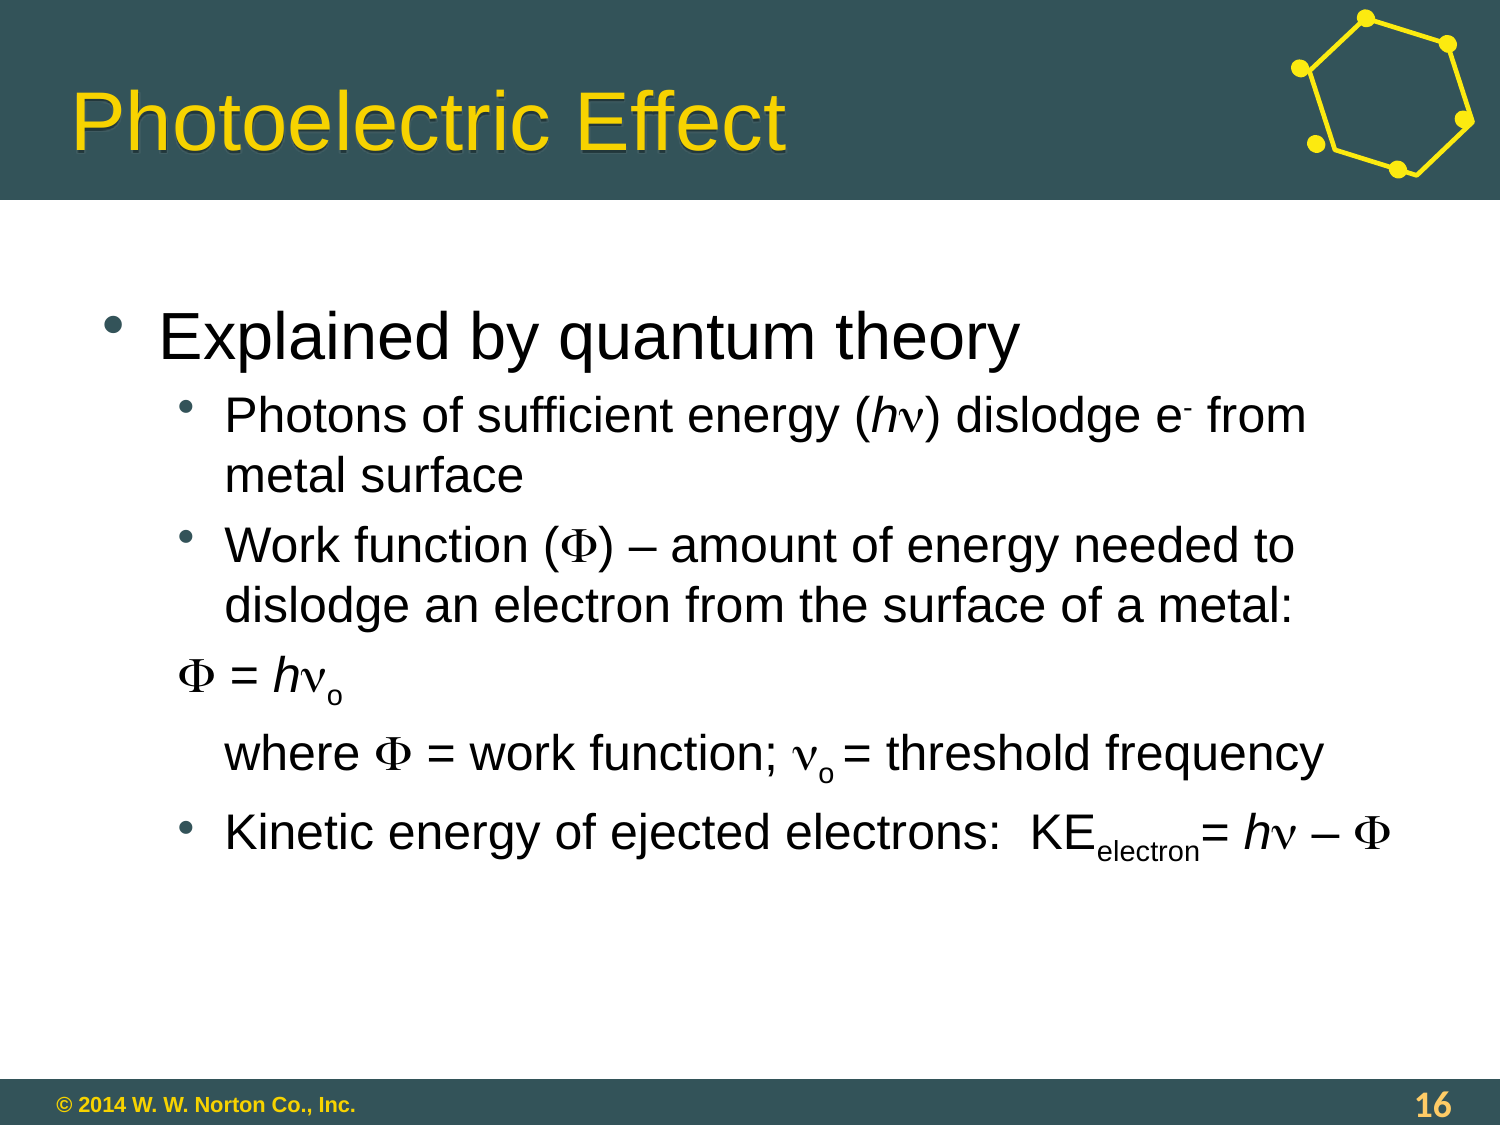

Photoelectric Effect
# Explained by quantum theory
Photons of sufficient energy (h) dislodge e- from metal surface
Work function () – amount of energy needed to dislodge an electron from the surface of a metal:
 = ho
where  = work function; o = threshold frequency
Kinetic energy of ejected electrons: KEelectron= h – 